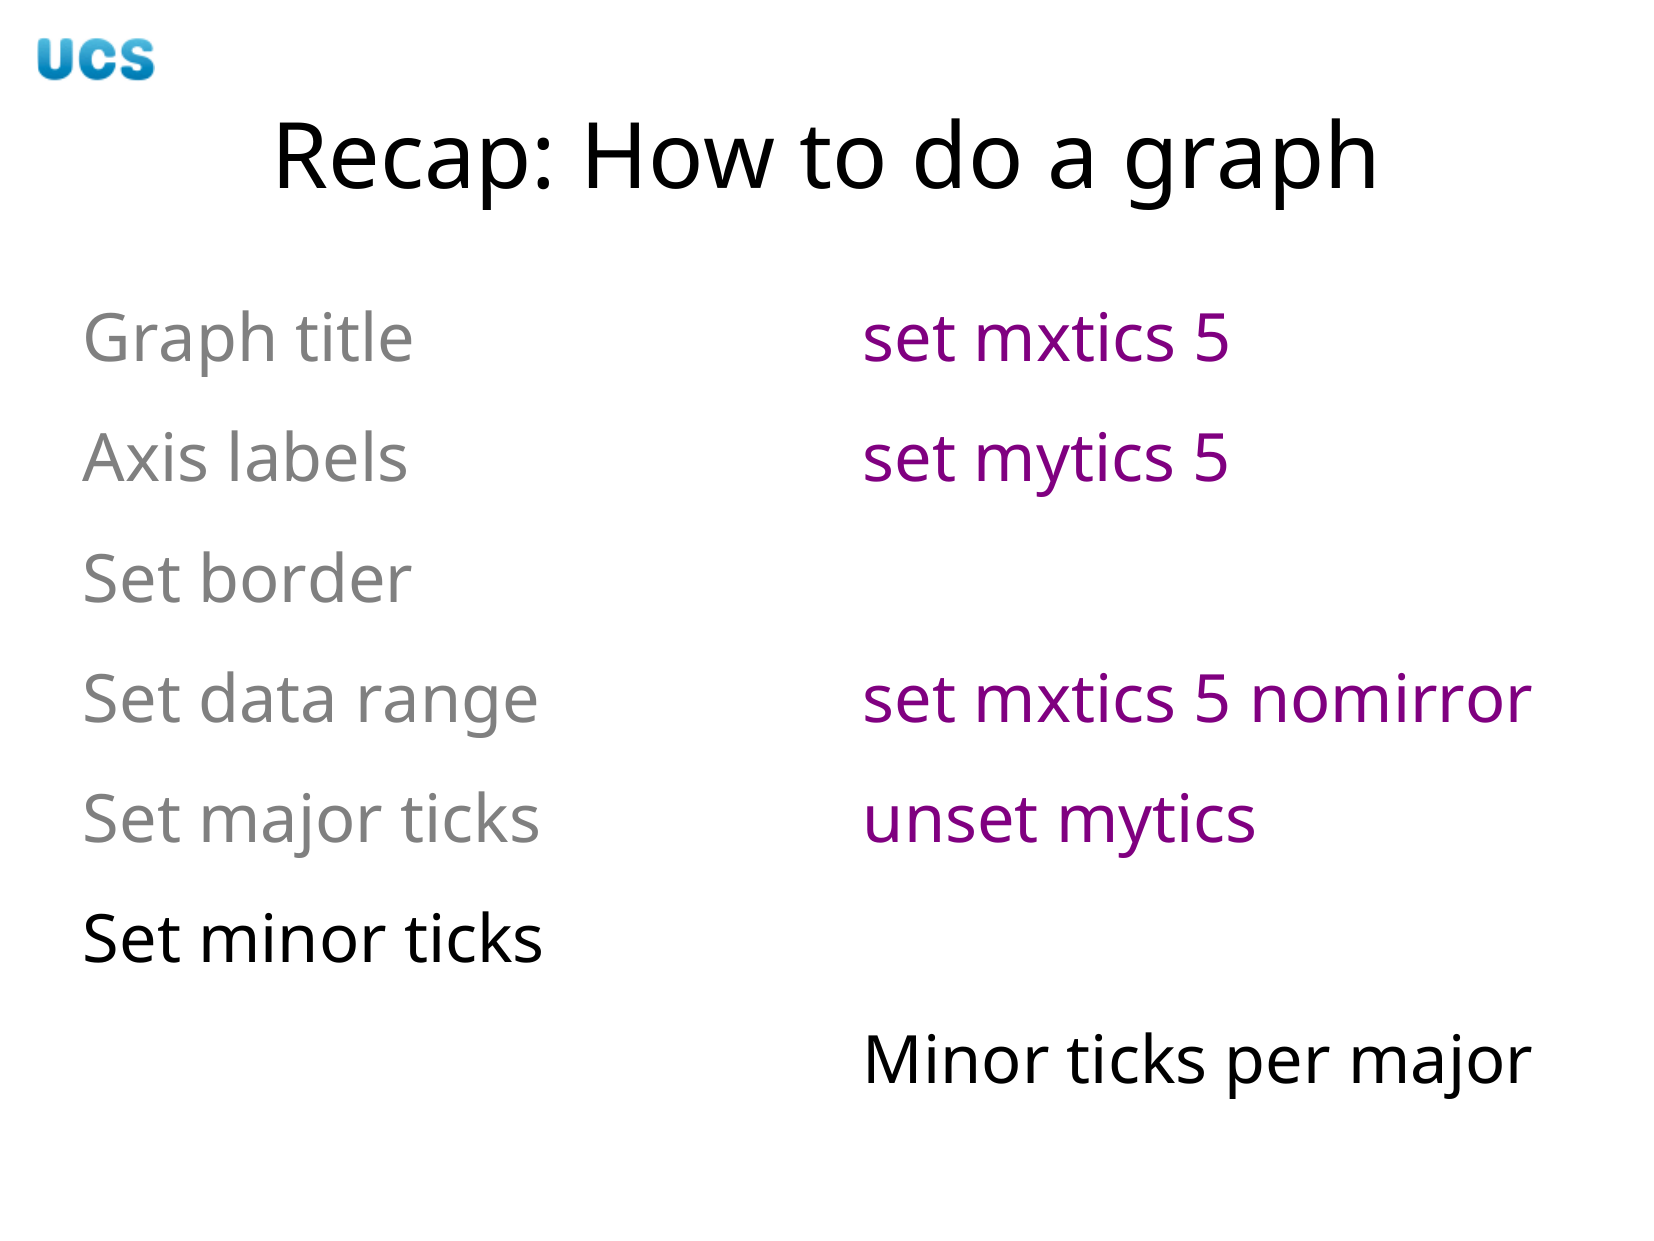

# Recap: How to do a graph
Graph title
Axis labels
Set border
Set data range
Set major ticks
Set minor ticks
set mxtics 5
set mytics 5
set mxtics 5 nomirror
unset mytics
Minor ticks per major